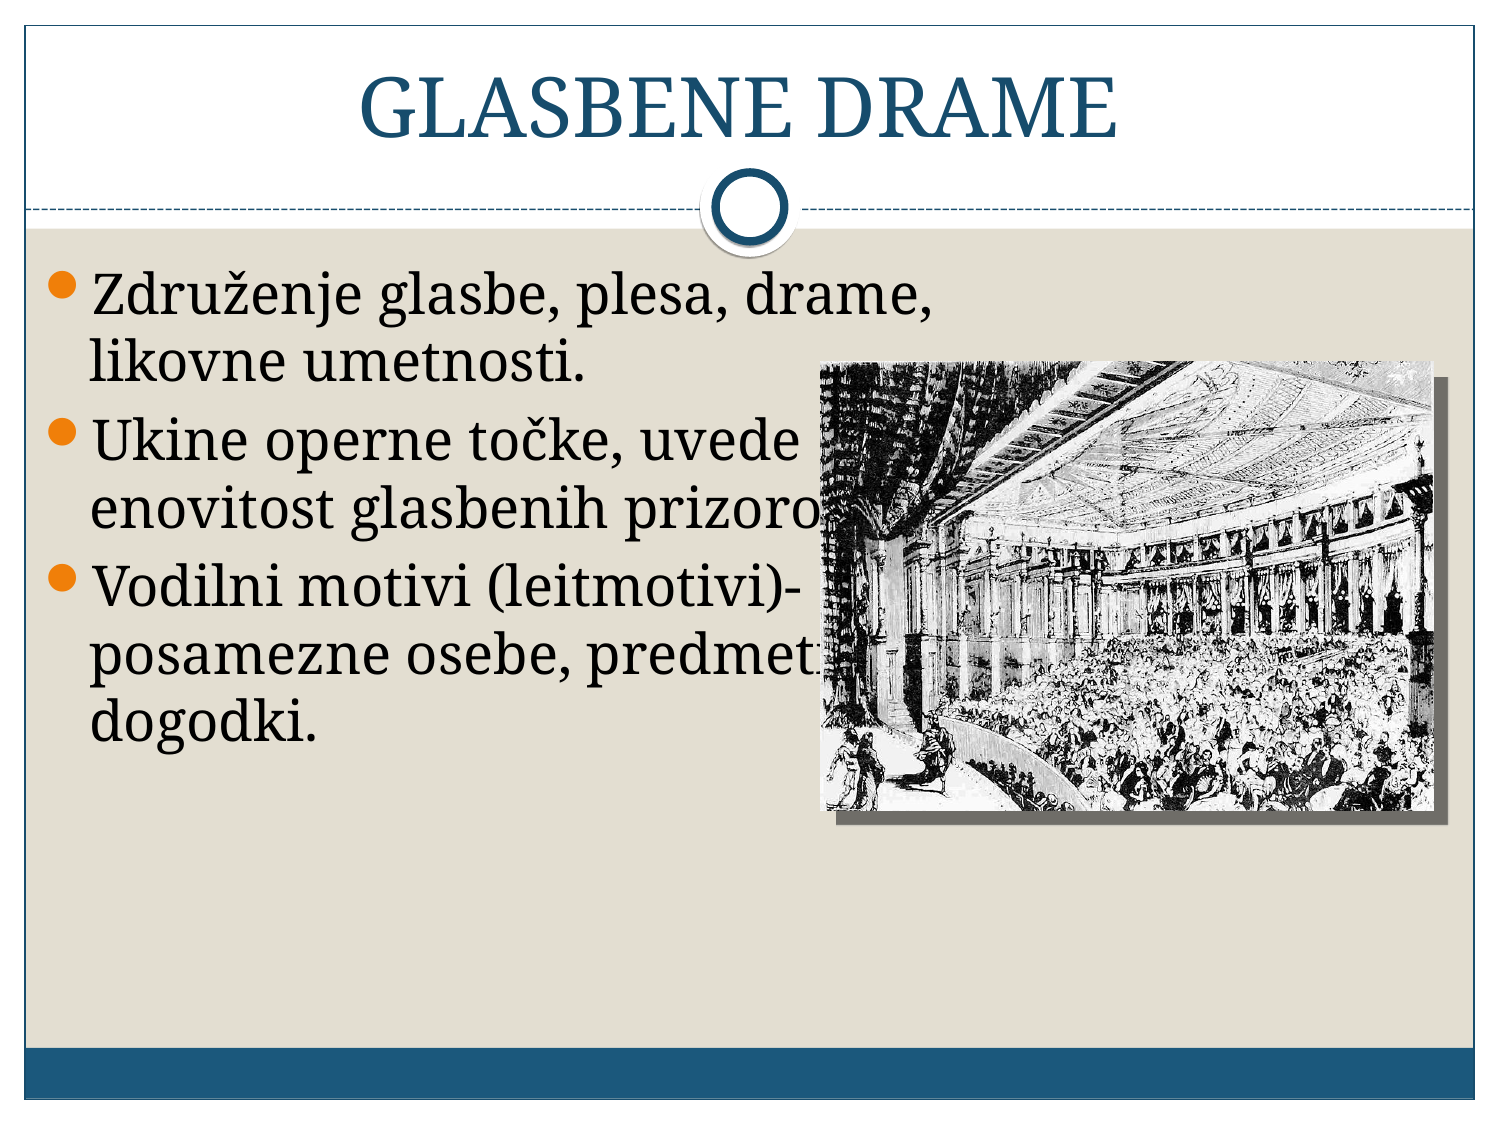

# GLASBENE DRAME
Združenje glasbe, plesa, drame, likovne umetnosti.
Ukine operne točke, uvede enovitost glasbenih prizorov.
Vodilni motivi (leitmotivi)-posamezne osebe, predmeti, dogodki.